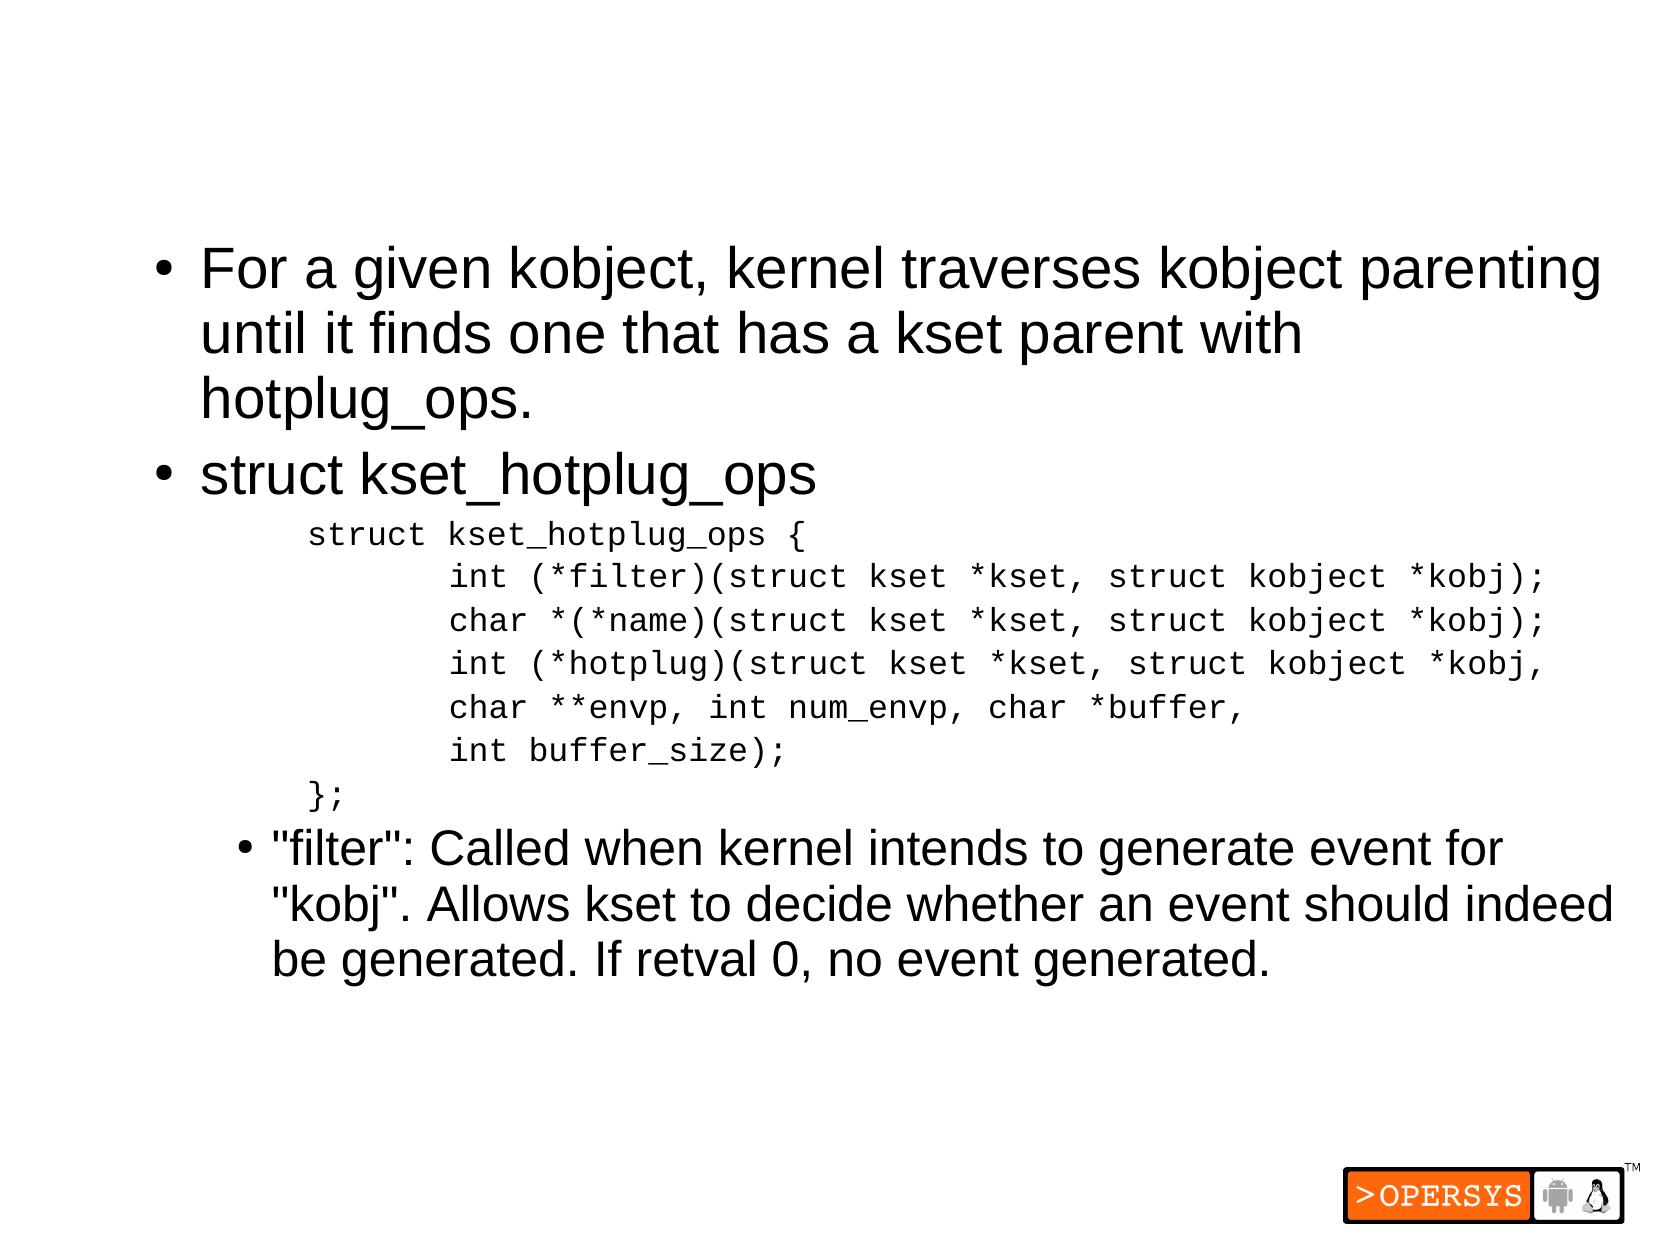

# For a given kobject, kernel traverses kobject parenting until it finds one that has a kset parent with hotplug_ops.
struct kset_hotplug_ops
struct kset_hotplug_ops {
int (*filter)(struct kset *kset, struct kobject *kobj);
char *(*name)(struct kset *kset, struct kobject *kobj);
int (*hotplug)(struct kset *kset, struct kobject *kobj,
char **envp, int num_envp, char *buffer,
int buffer_size);
};
"filter": Called when kernel intends to generate event for "kobj". Allows kset to decide whether an event should indeed be generated. If retval 0, no event generated.